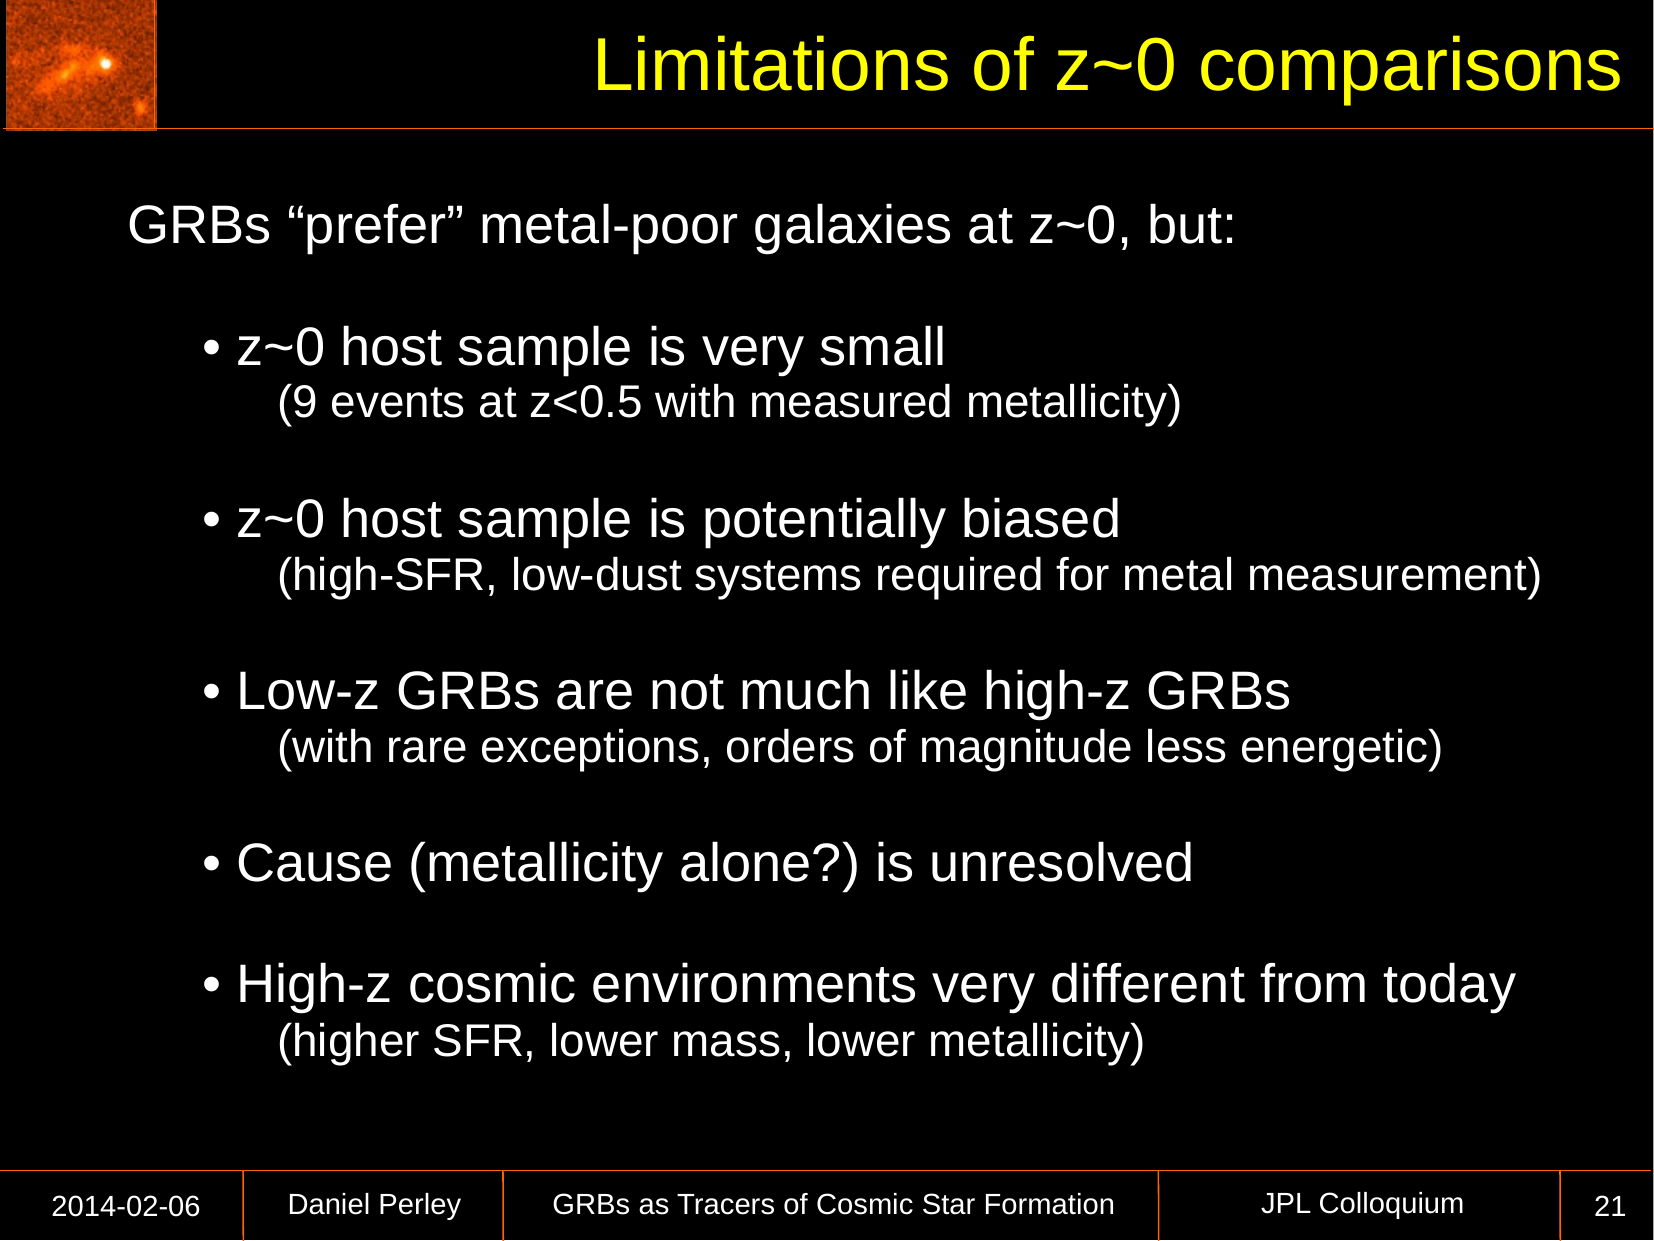

# Limitations of z~0 comparisons
GRBs “prefer” metal-poor galaxies at z~0, but:
	• z~0 host sample is very small
		(9 events at z<0.5 with measured metallicity)
	• z~0 host sample is potentially biased
		(high-SFR, low-dust systems required for metal measurement)
	• Low-z GRBs are not much like high-z GRBs
		(with rare exceptions, orders of magnitude less energetic)
	• Cause (metallicity alone?) is unresolved
	• High-z cosmic environments very different from today
		(higher SFR, lower mass, lower metallicity)
2014-02-06
21